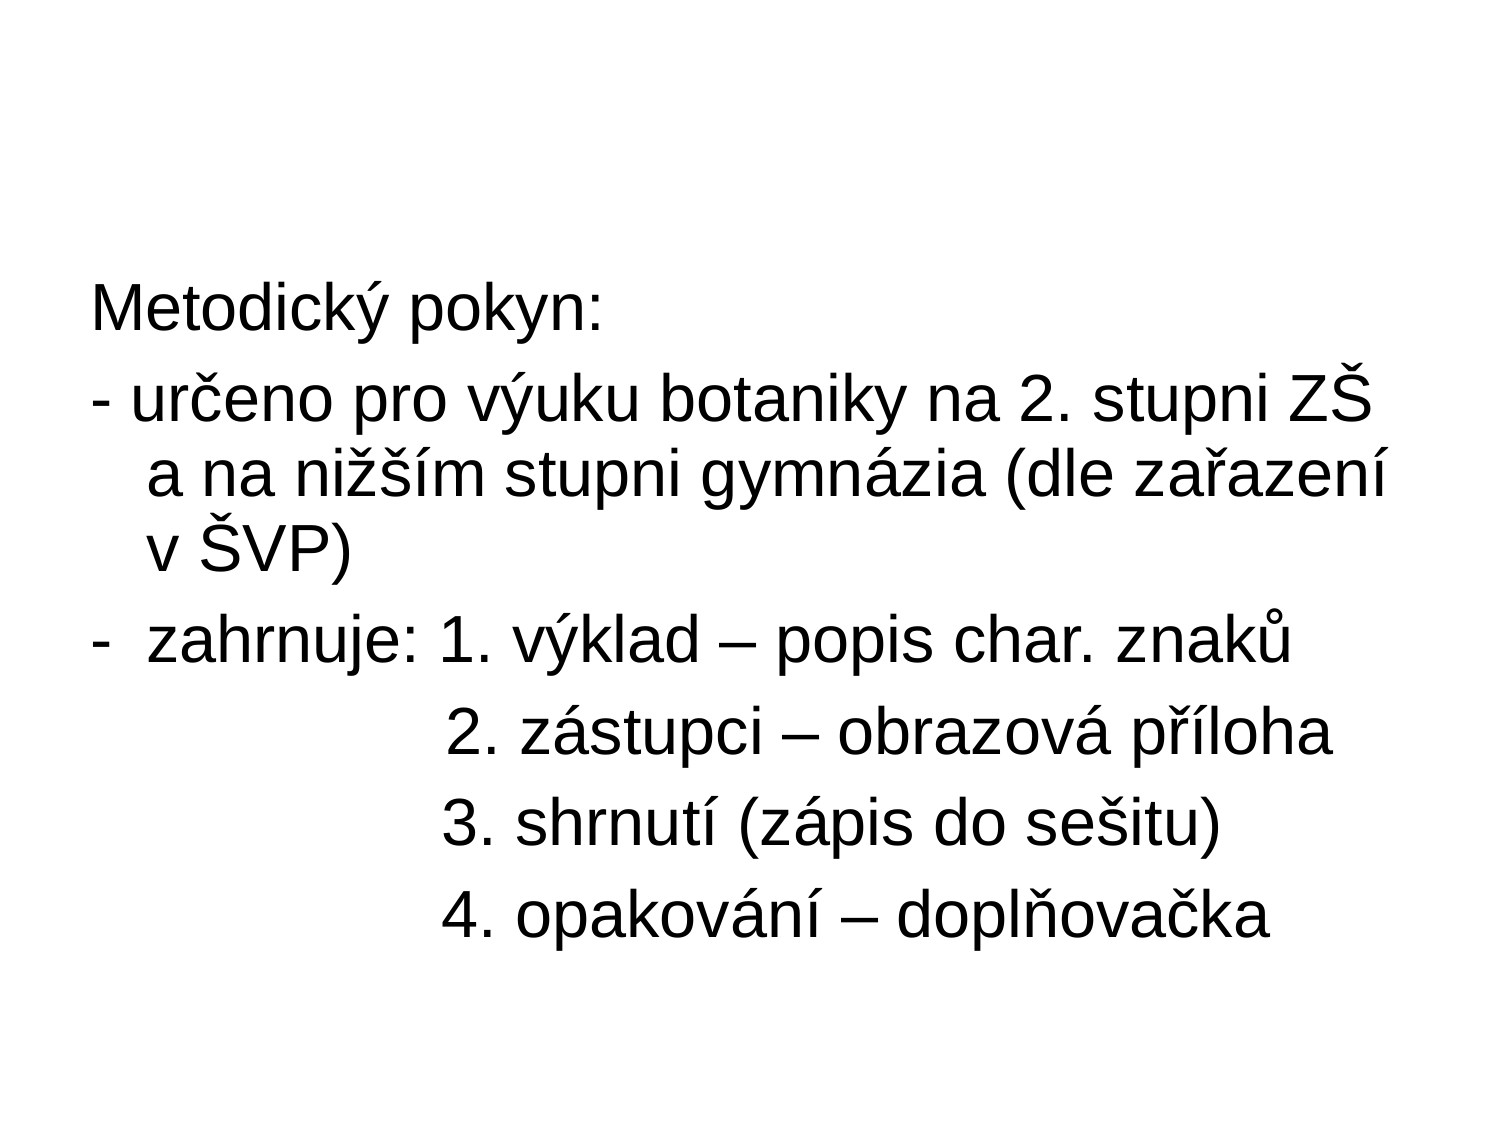

# Metodický pokyn:
- určeno pro výuku botaniky na 2. stupni ZŠ a na nižším stupni gymnázia (dle zařazení v ŠVP)
zahrnuje: 1. výklad – popis char. znaků
			 2. zástupci – obrazová příloha
 3. shrnutí (zápis do sešitu)
 4. opakování – doplňovačka